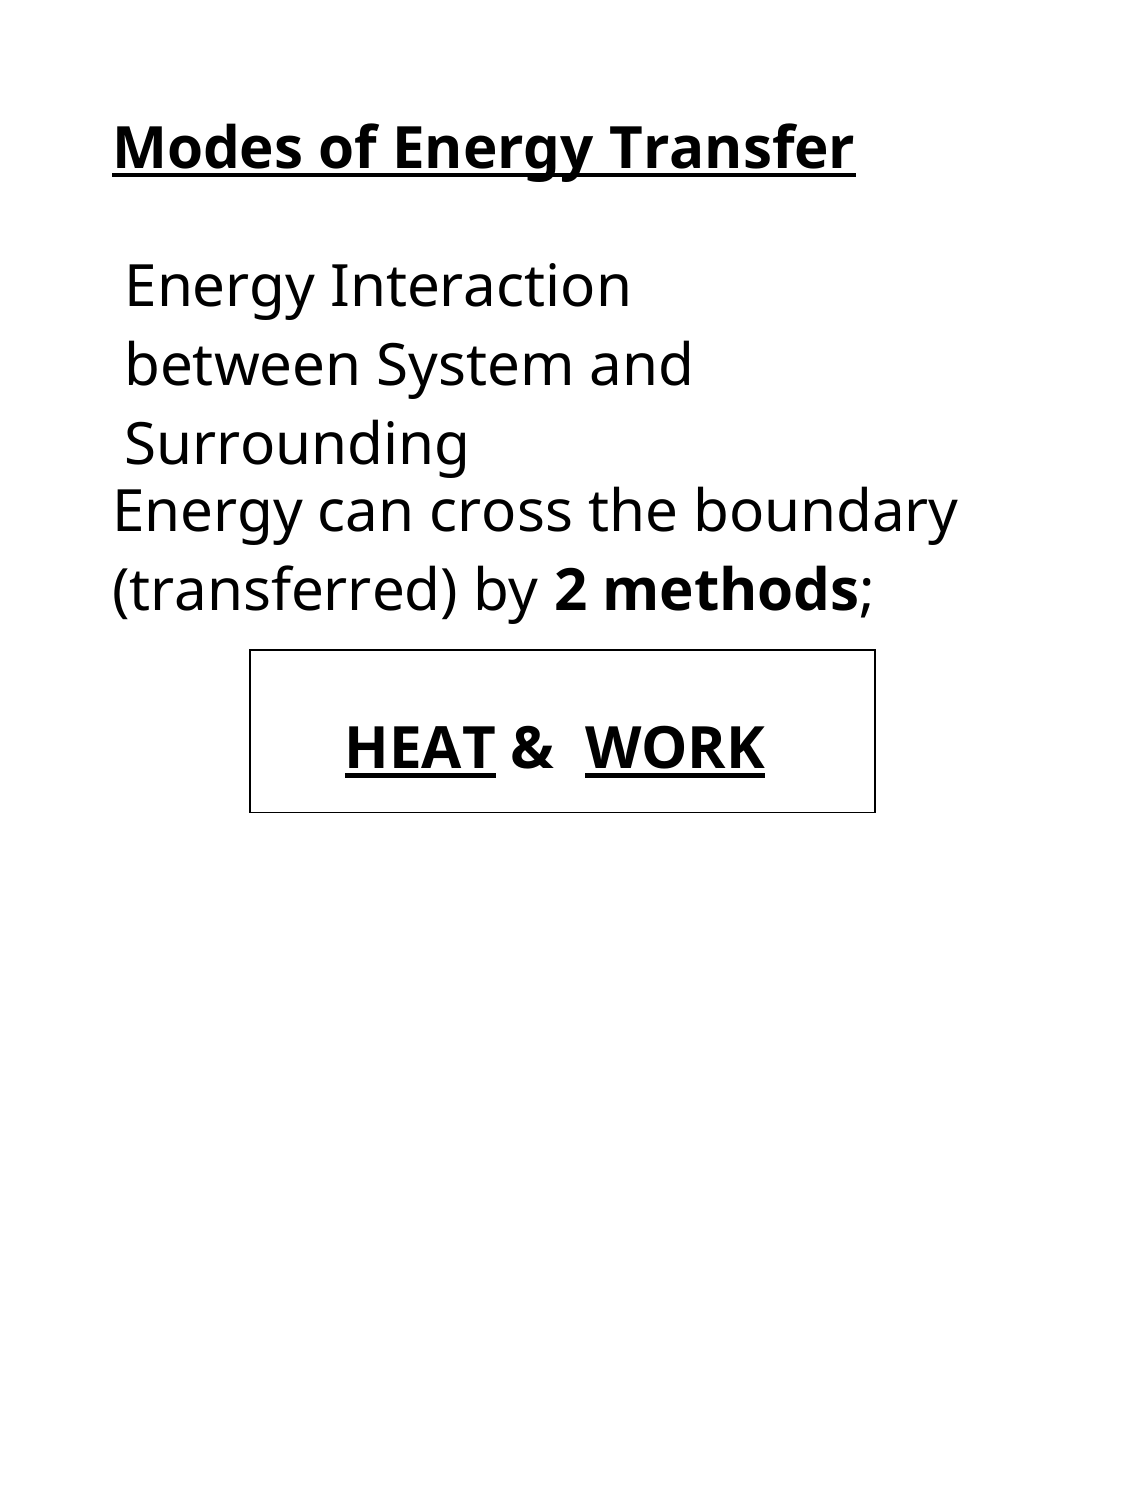

Modes of Energy Transfer
Energy Interaction between System and Surrounding
Energy can cross the boundary (transferred) by 2 methods;
HEAT & WORK